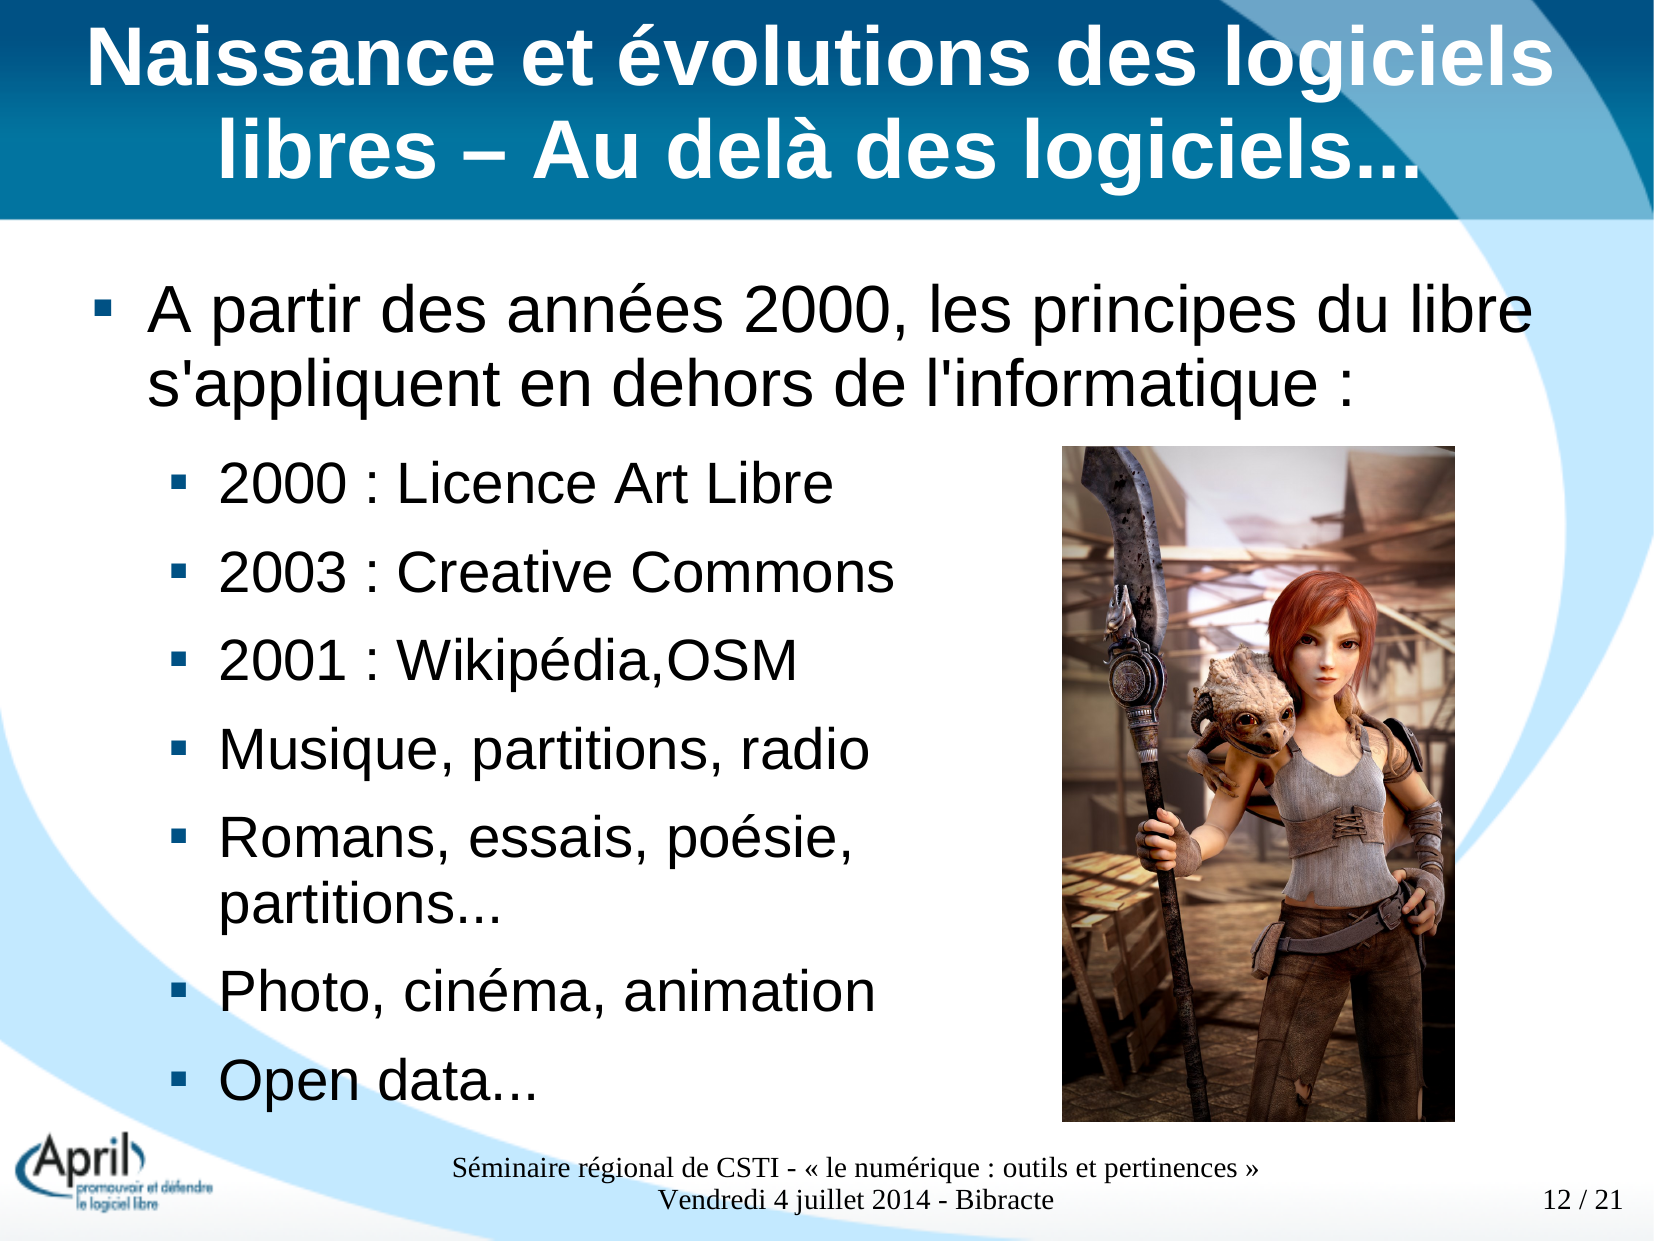

# Naissance et évolutions des logiciels libres – Au delà des logiciels...
A partir des années 2000, les principes du libre s'appliquent en dehors de l'informatique :
2000 : Licence Art Libre
2003 : Creative Commons
2001 : Wikipédia,OSM
Musique, partitions, radio
Romans, essais, poésie,
partitions...
Photo, cinéma, animation
Open data...
L'informatique libre
12